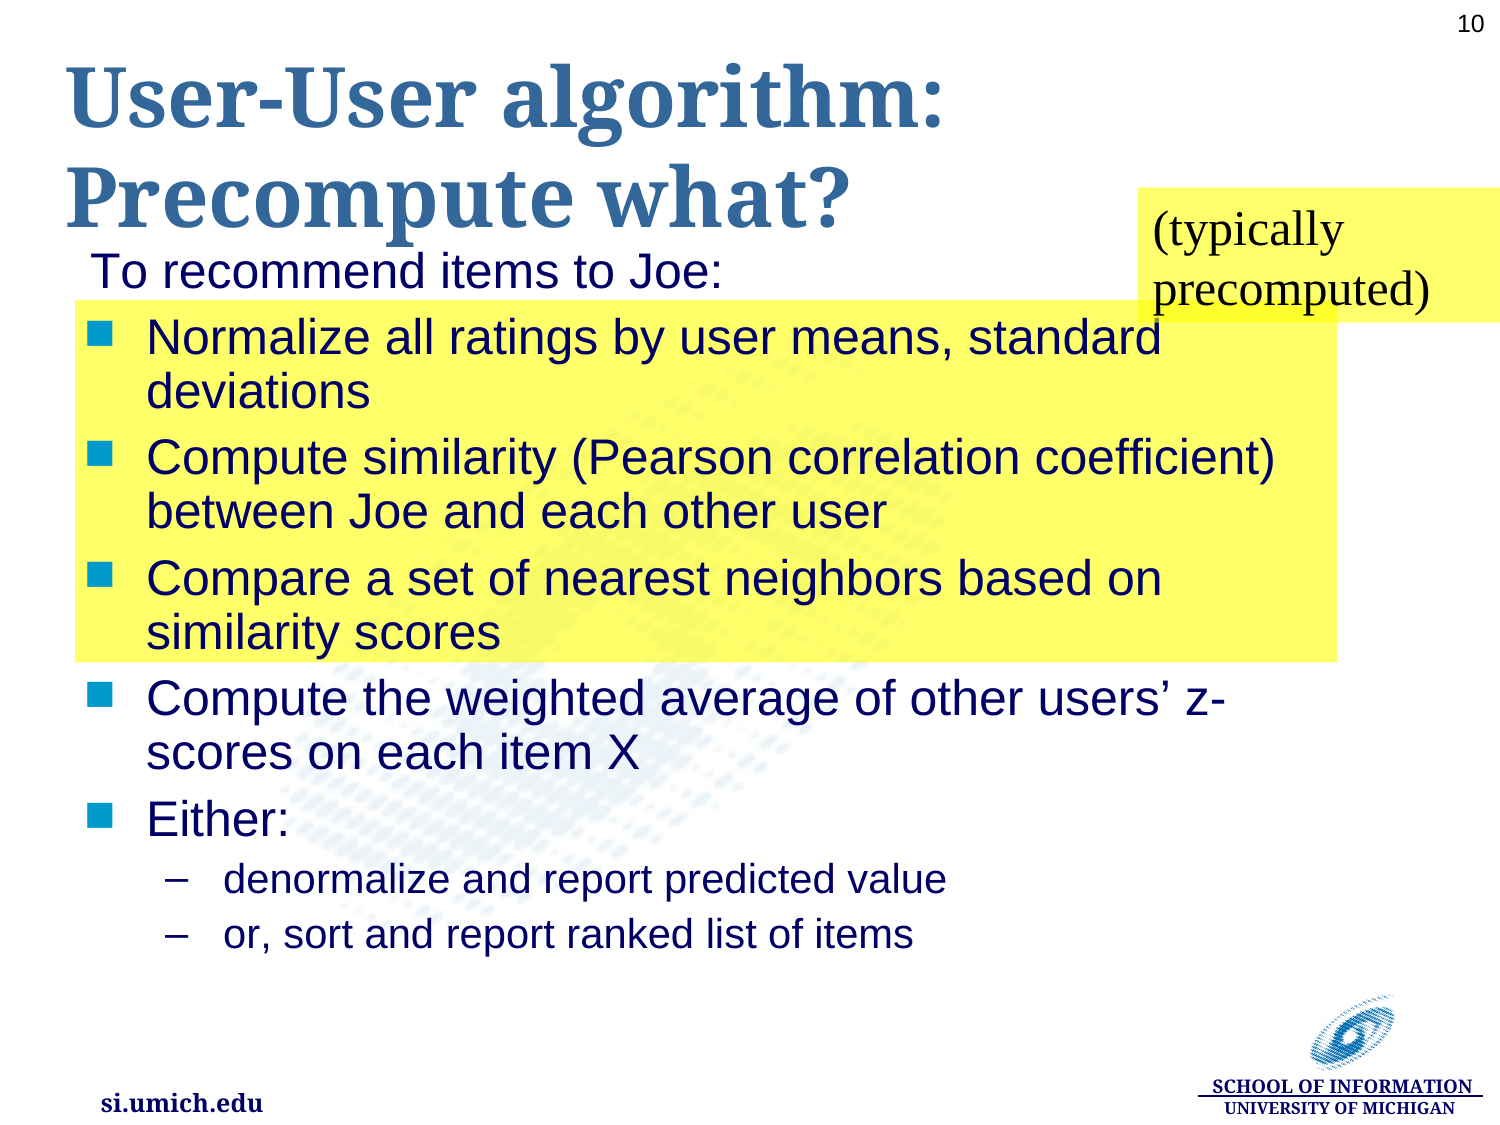

# User-User algorithm: Precompute what?
(typically precomputed)
To recommend items to Joe:
Normalize all ratings by user means, standard deviations
Compute similarity (Pearson correlation coefficient) between Joe and each other user
Compare a set of nearest neighbors based on similarity scores
Compute the weighted average of other users’ z-scores on each item X
Either:
 denormalize and report predicted value
 or, sort and report ranked list of items